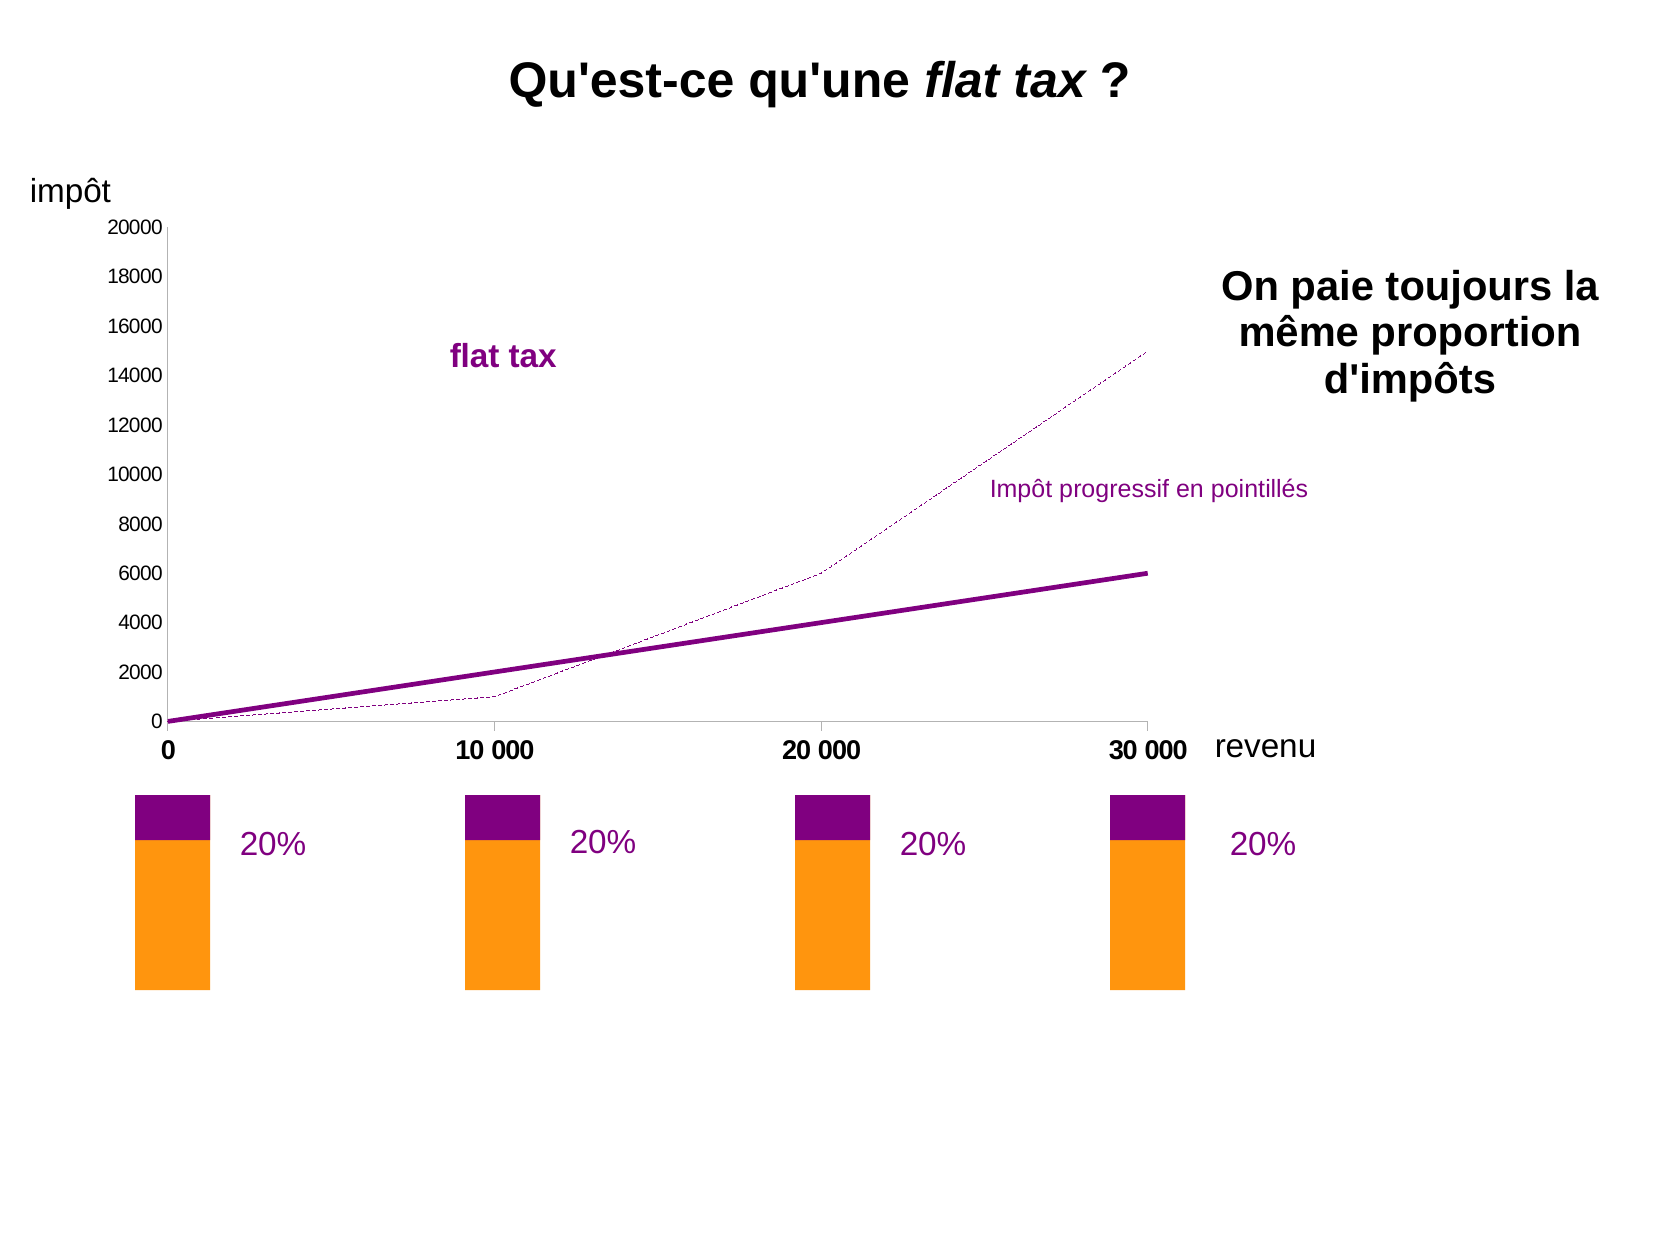

Qu'est-ce qu'une flat tax ?
### Chart
| Category | | Column 1 |
|---|---|---|
| 0 | 0.0 | 0.0 |
| 10 000 | 1000.0 | 2000.0 |
| 20 000 | 6000.0 | 4000.0 |
| 30 000 | 15000.0 | 6000.0 |impôt
On paie toujours la même proportion d'impôts
flat tax
Impôt progressif en pointillés
revenu
20%
20%
20%
20%